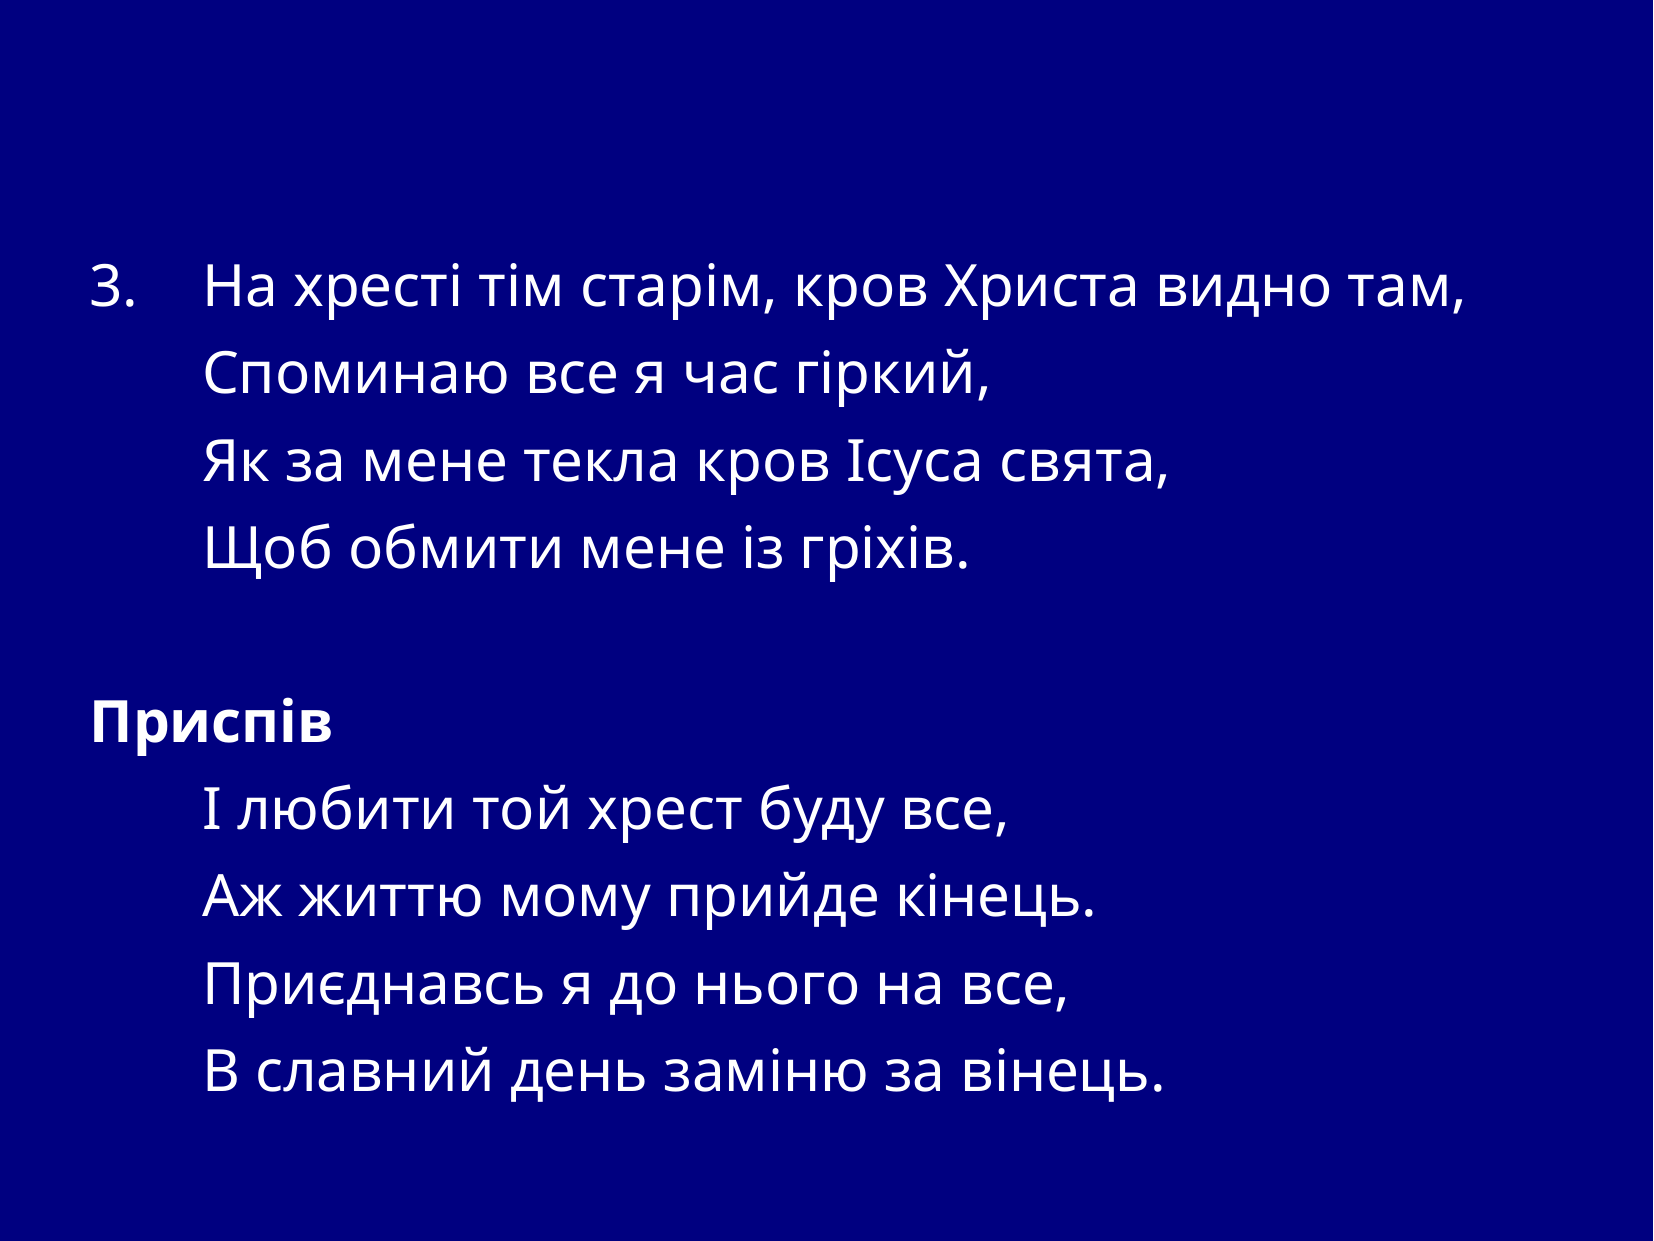

3.	На хресті тім старім, кров Христа видно там,
	Споминаю все я час гіркий,
	Як за мене текла кров Ісуса свята,
	Щоб обмити мене із гріхів.
Приспів
	І любити той хрест буду все,
	Аж життю мому прийде кінець.
	Приєднавсь я до нього на все,
	В славний день заміню за вінець.